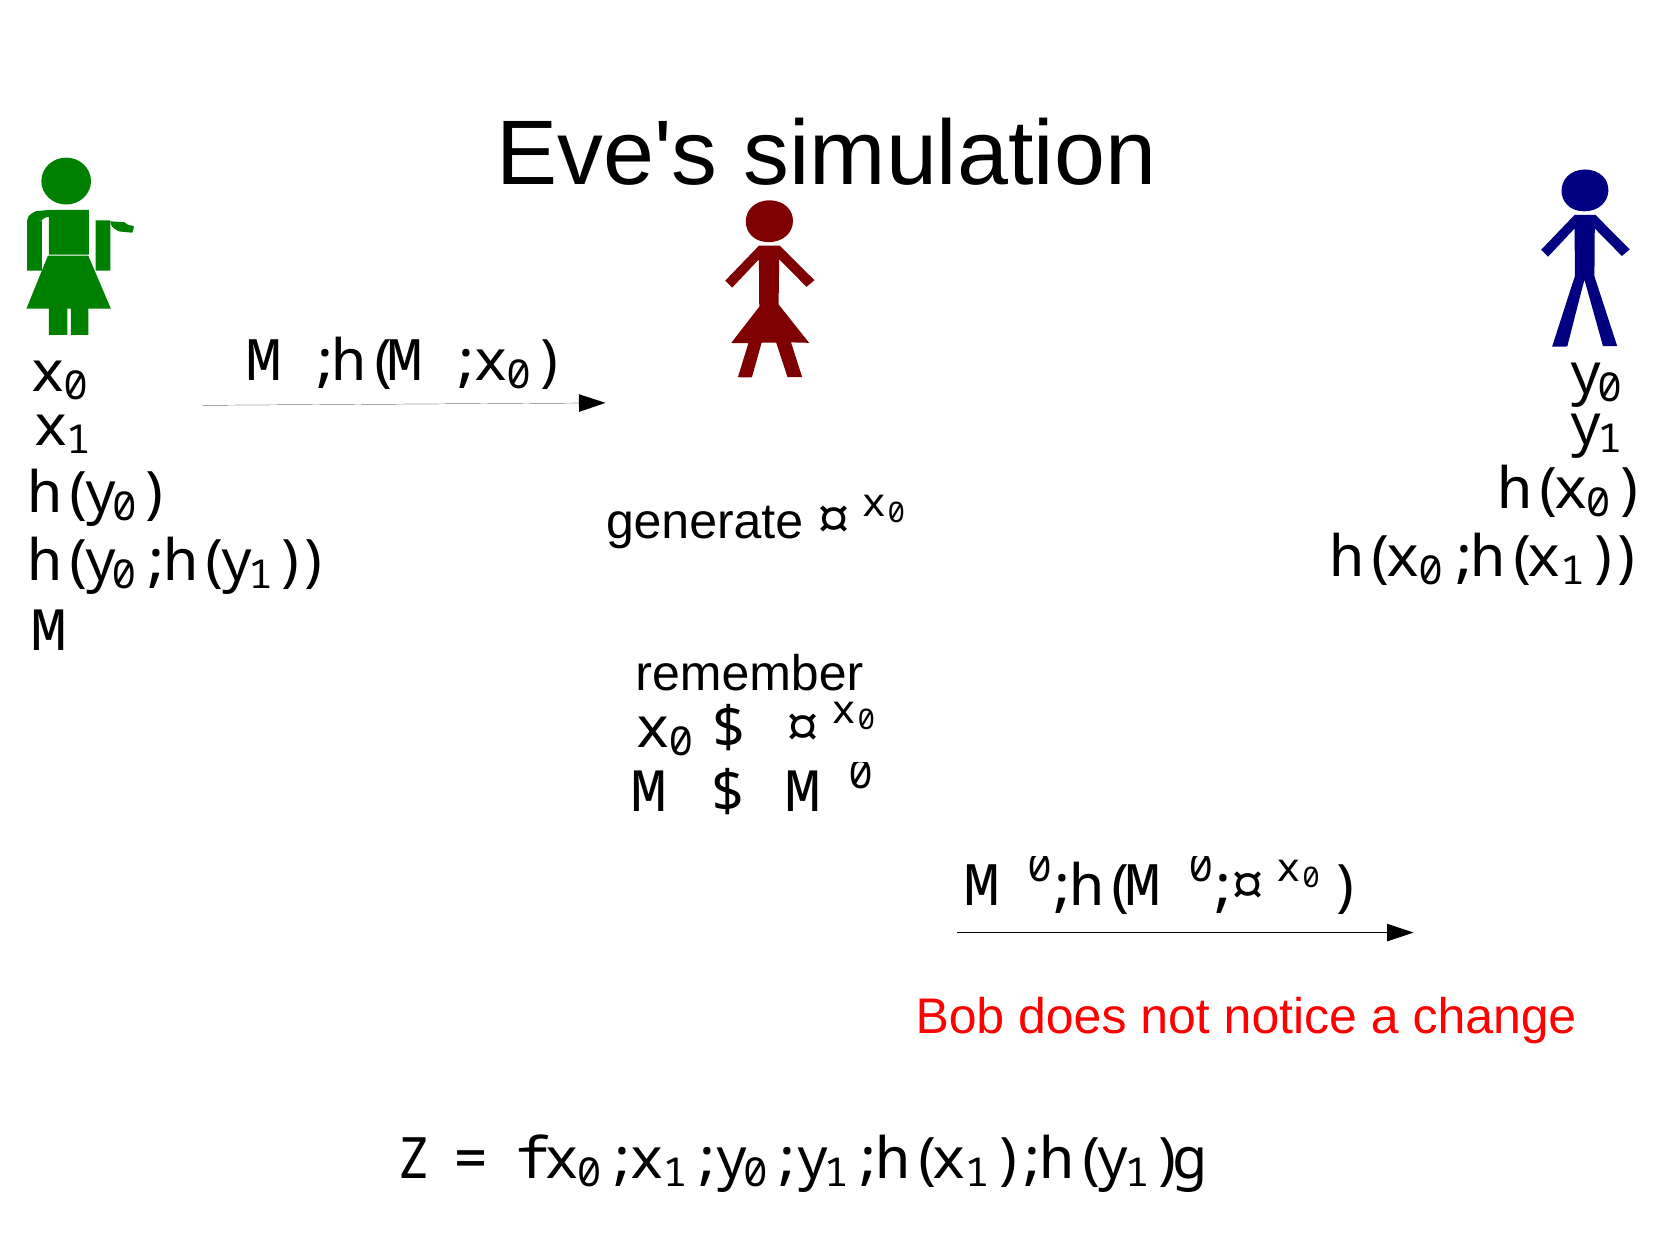

# Eve's simulation
generate
remember
Bob does not notice a change